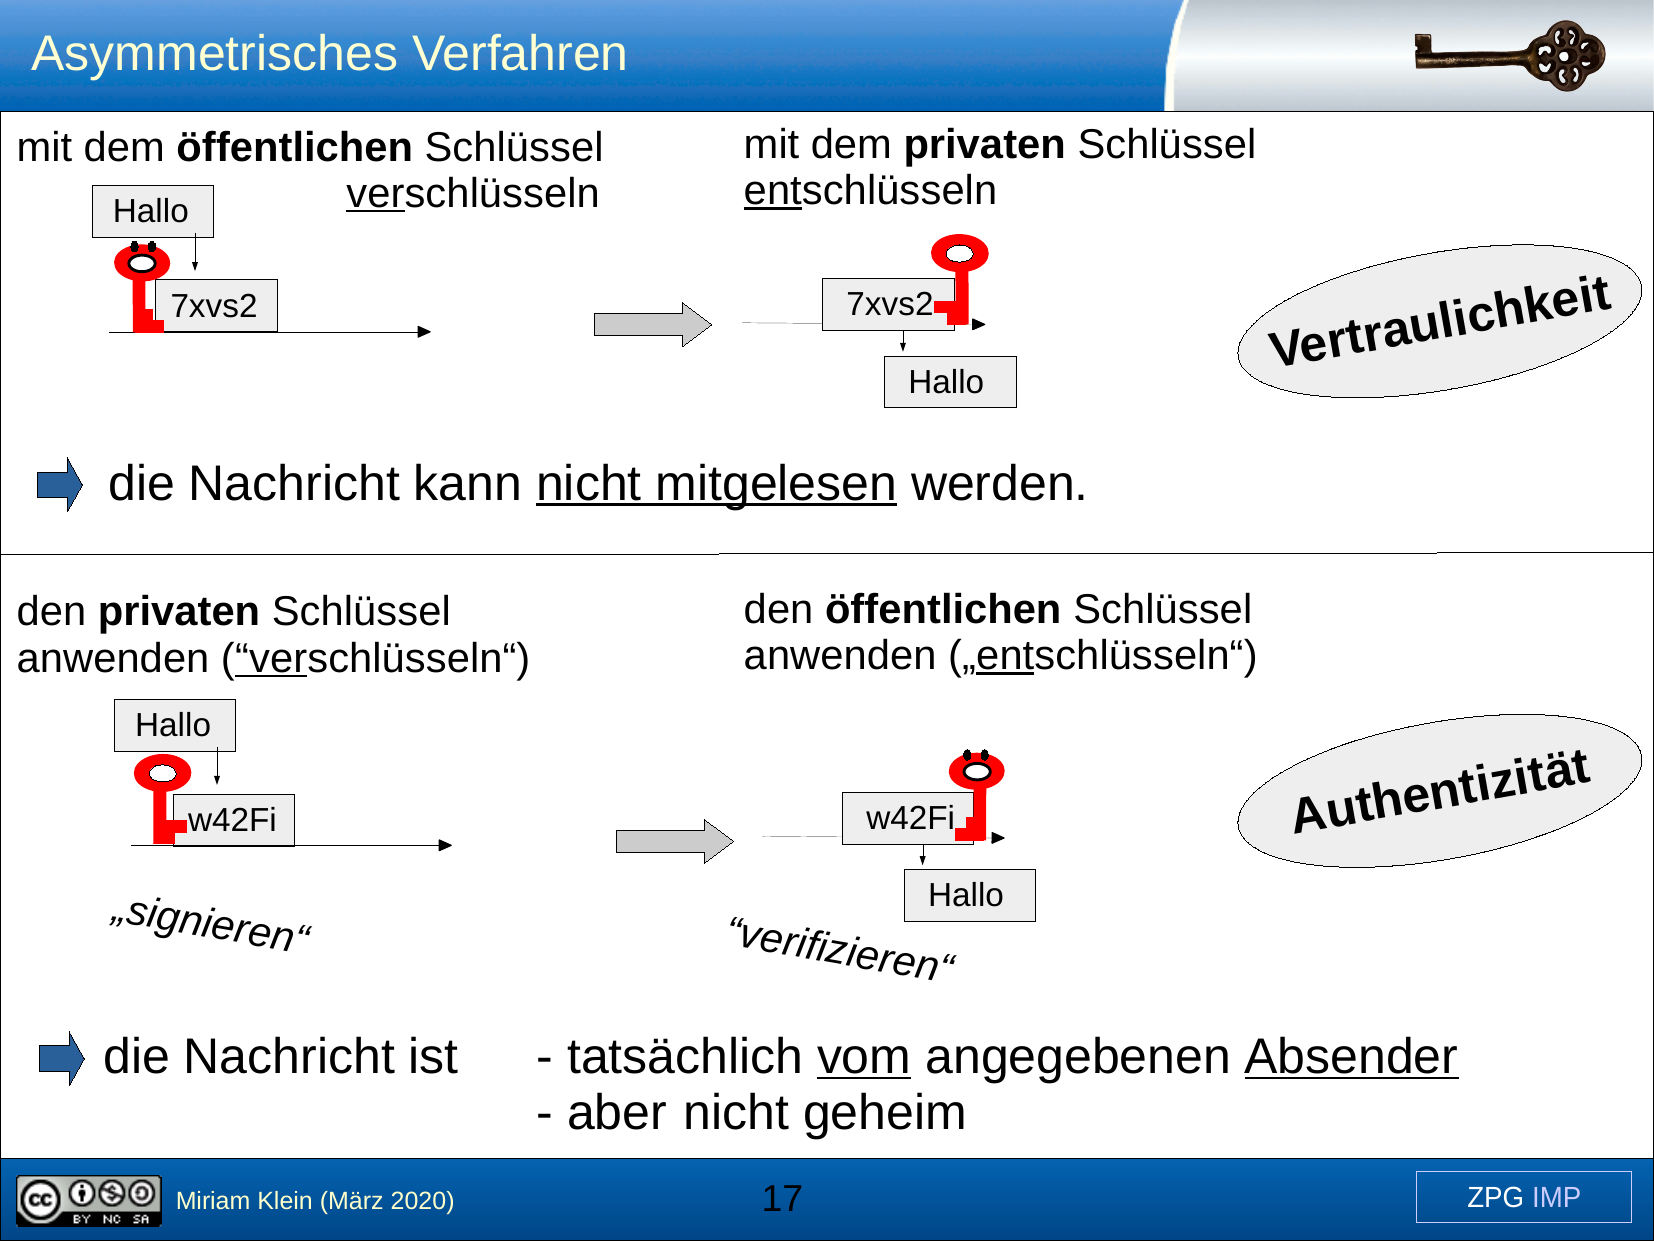

# Asymmetrisches Verfahren
mit dem privaten Schlüssel entschlüsseln
den öffentlichen Schlüssel anwenden („entschlüsseln“)
mit dem öffentlichen Schlüssel
				 verschlüsseln
den privaten Schlüssel anwenden (“verschlüsseln“)
 Hallo
 7xvs2
7xvs2
 Hallo
Vertraulichkeit
die Nachricht kann nicht mitgelesen werden.
 Hallo
 w42Fi
w42Fi
 Hallo
Authentizität
„signieren“
“verifizieren“
 die Nachricht ist		- tatsächlich vom angegebenen Absender
 							- aber 	nicht geheim
17